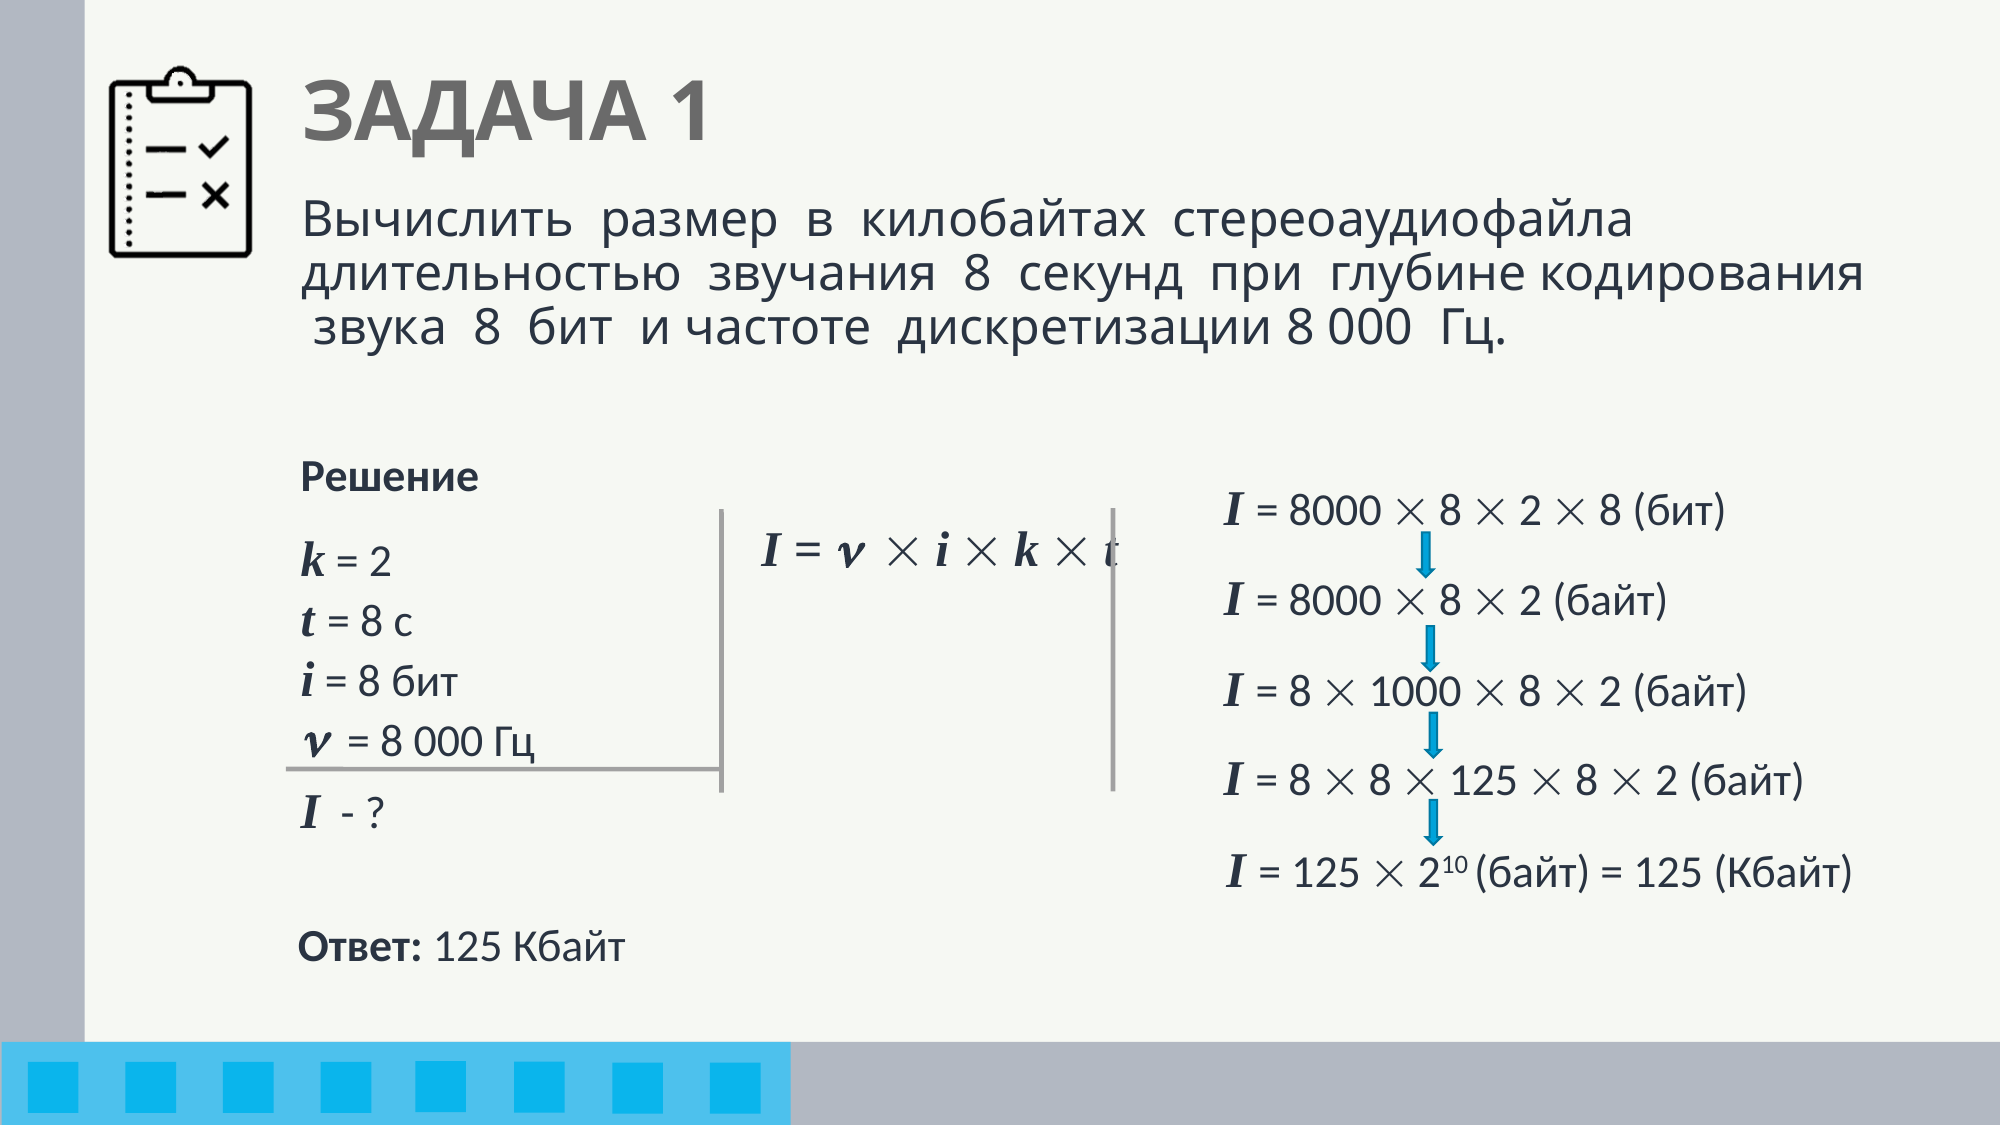

# ЗАДАЧА 1
Вычислить размер в килобайтах стереоаудиофайла длительностью звучания 8 секунд при глубине кодирования звука 8 бит и частоте дискретизации 8 000 Гц.
Решение
I = 8000  8  2  8 (бит)
I =   i  k  t
k = 2
t = 8 c
i = 8 бит
 = 8 000 Гц
I - ?
I = 8000  8  2 (байт)
I = 8  1000  8  2 (байт)
I = 8  8  125  8  2 (байт)
I = 125  210 (байт) = 125 (Кбайт)
Ответ: 125 Кбайт